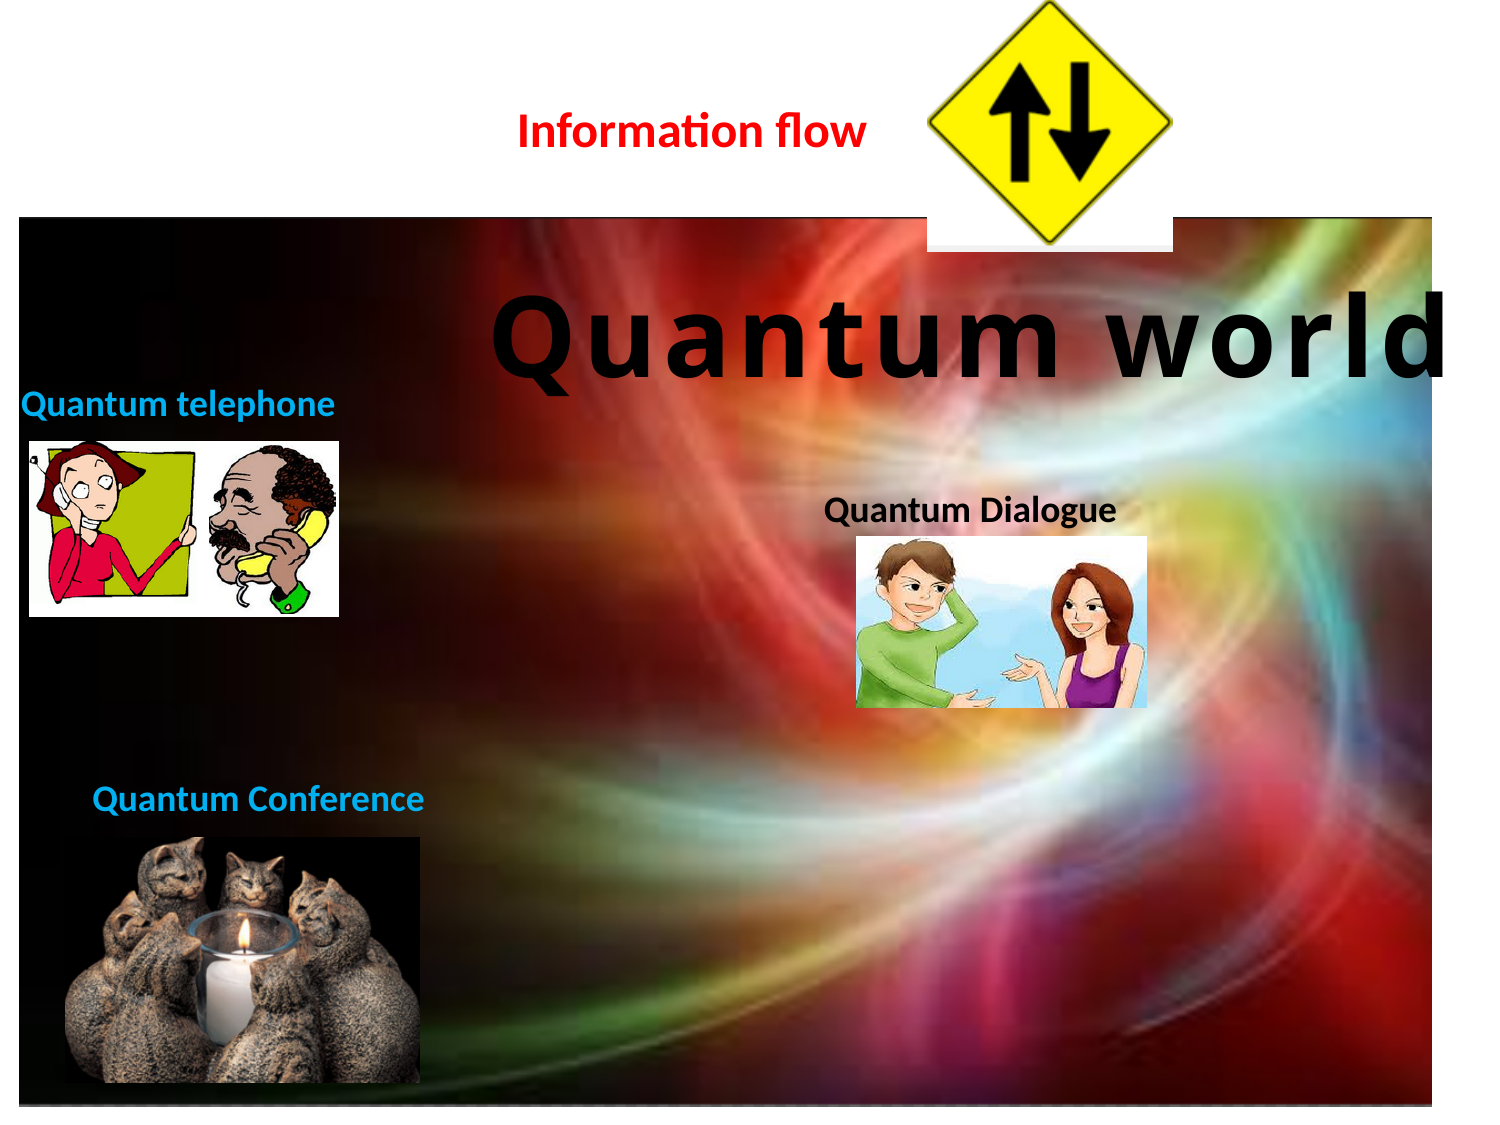

Information flow
Quantum world
Quantum telephone
Quantum Dialogue
Quantum Conference